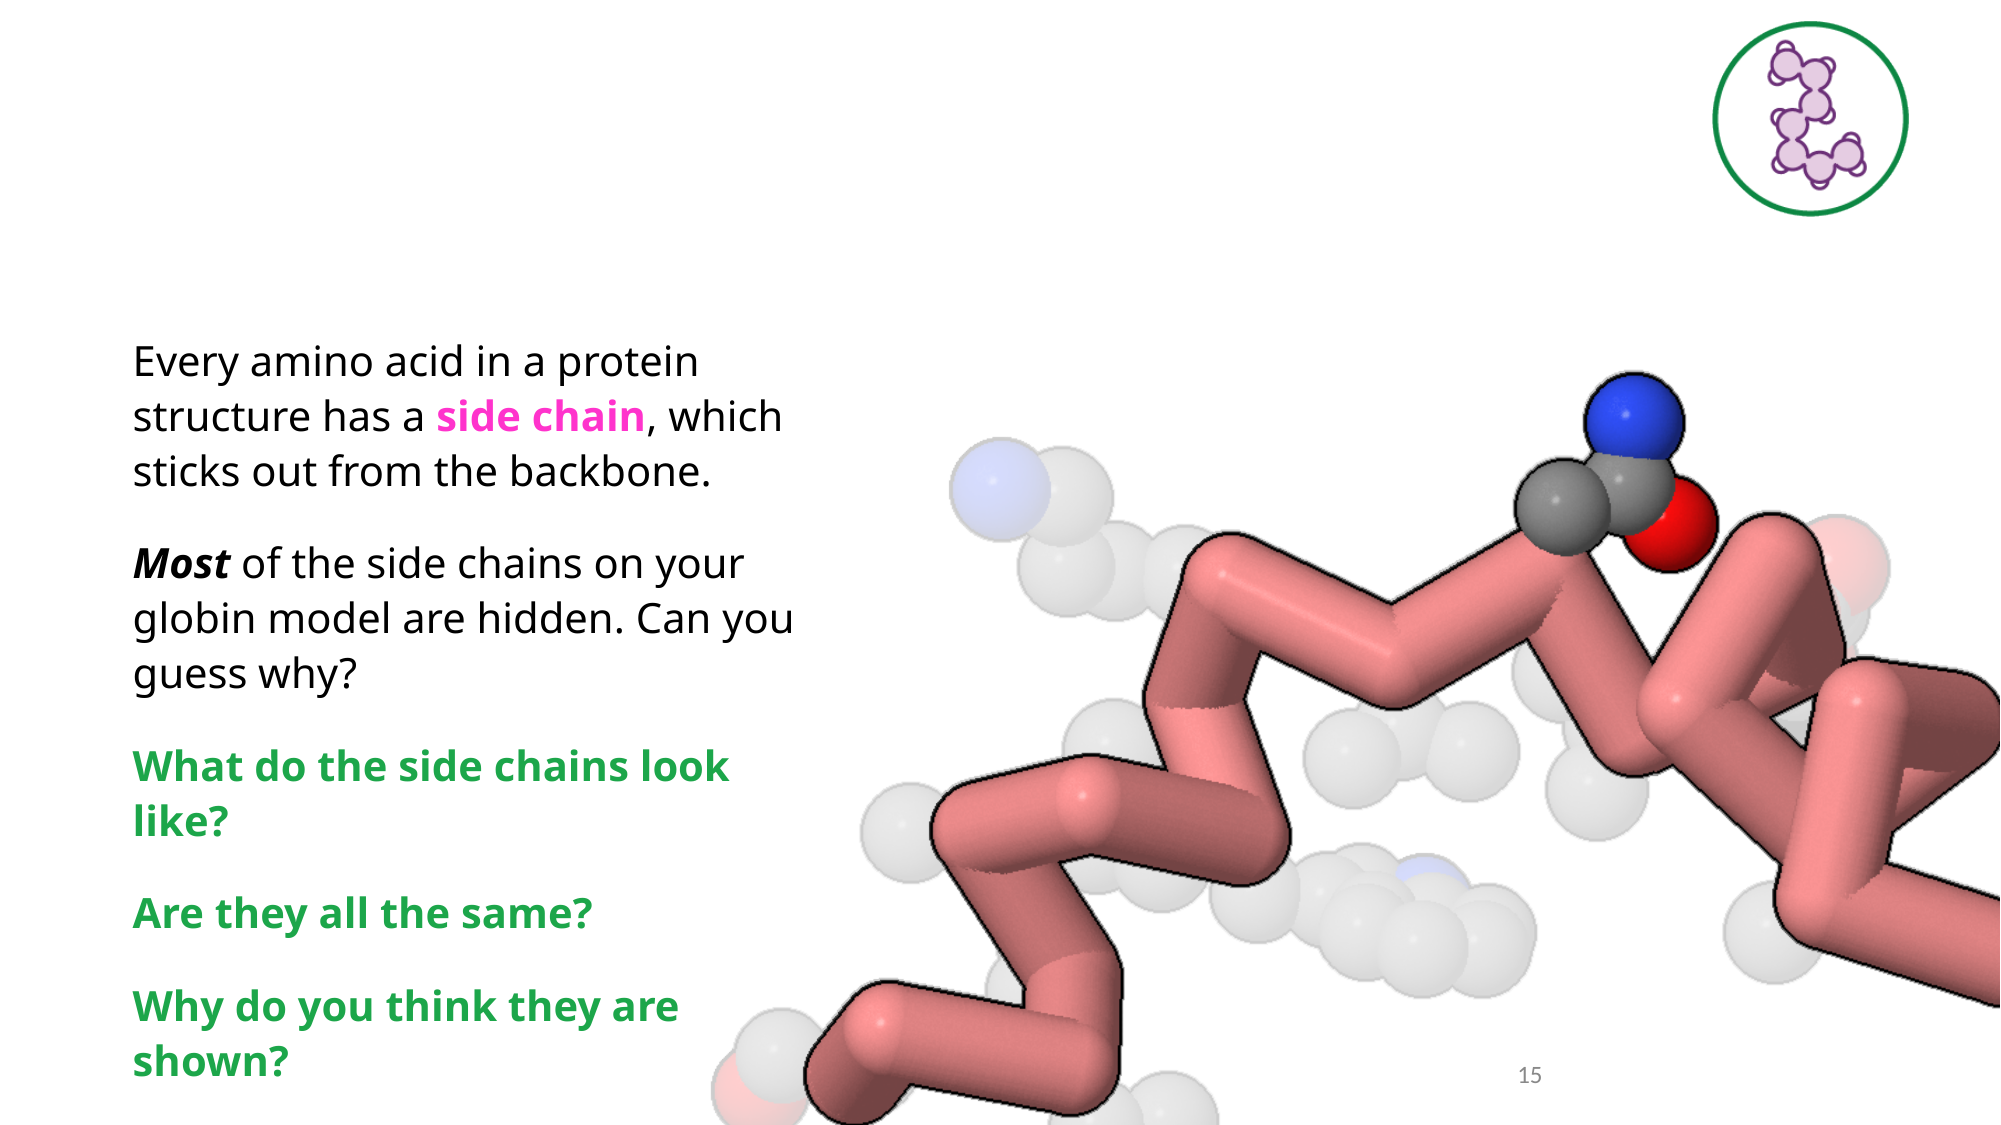

Primary Structure: Amino Acid Sidechains
Every amino acid in a protein structure has a side chain, which sticks out from the backbone.
Most of the side chains on your globin model are hidden. Can you guess why?
What do the side chains look like?
Are they all the same?
Why do you think they are shown?
14